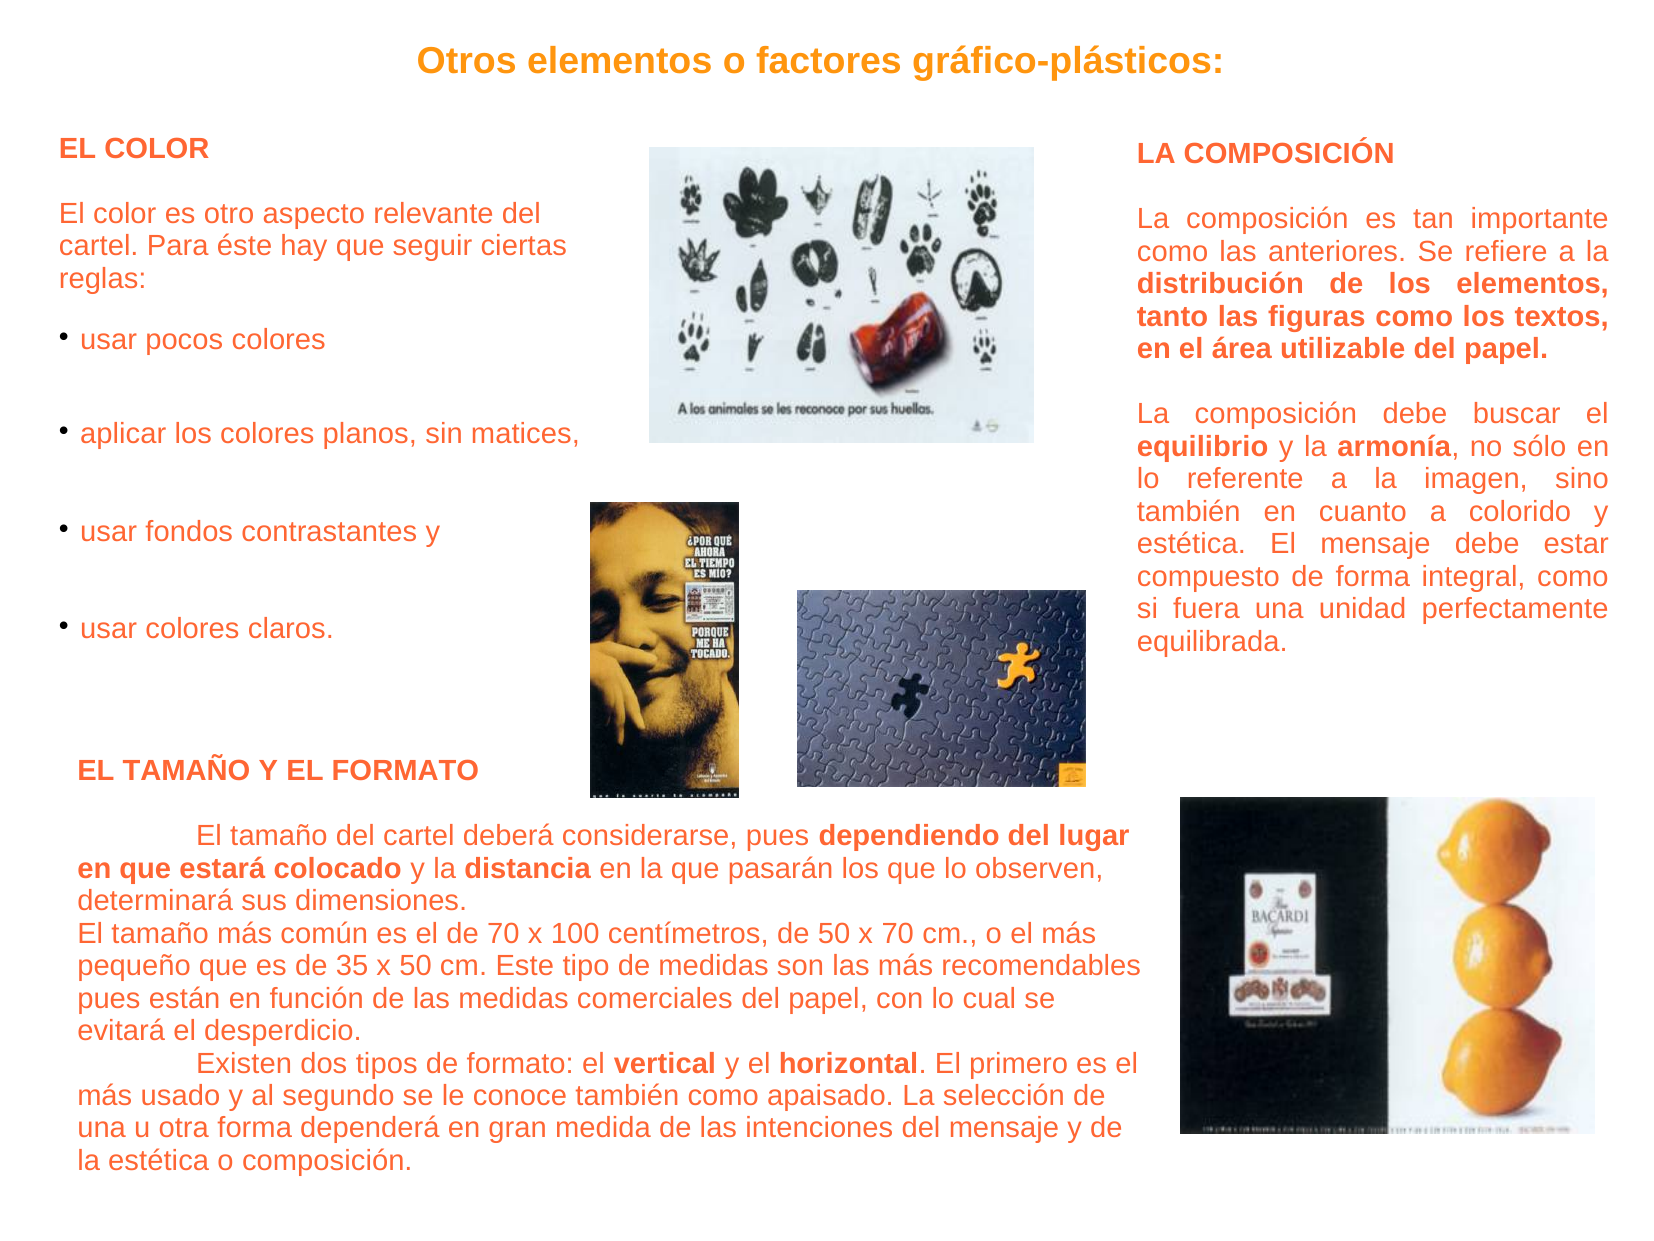

# Otros elementos o factores gráfico-plásticos:
EL COLOR
El color es otro aspecto relevante del cartel. Para éste hay que seguir ciertas reglas:
 usar pocos colores
 aplicar los colores planos, sin matices,
 usar fondos contrastantes y
 usar colores claros.
LA COMPOSICIÓN
La composición es tan importante como las anteriores. Se refiere a la distribución de los elementos, tanto las figuras como los textos, en el área utilizable del papel.
La composición debe buscar el equilibrio y la armonía, no sólo en lo referente a la imagen, sino también en cuanto a colorido y estética. El mensaje debe estar compuesto de forma integral, como si fuera una unidad perfectamente equilibrada.
EL TAMAÑO Y EL FORMATO
	El tamaño del cartel deberá considerarse, pues dependiendo del lugar en que estará colocado y la distancia en la que pasarán los que lo observen, determinará sus dimensiones.
El tamaño más común es el de 70 x 100 centímetros, de 50 x 70 cm., o el más pequeño que es de 35 x 50 cm. Este tipo de medidas son las más recomendables pues están en función de las medidas comerciales del papel, con lo cual se evitará el desperdicio.
	Existen dos tipos de formato: el vertical y el horizontal. El primero es el más usado y al segundo se le conoce también como apaisado. La selección de una u otra forma dependerá en gran medida de las intenciones del mensaje y de la estética o composición.